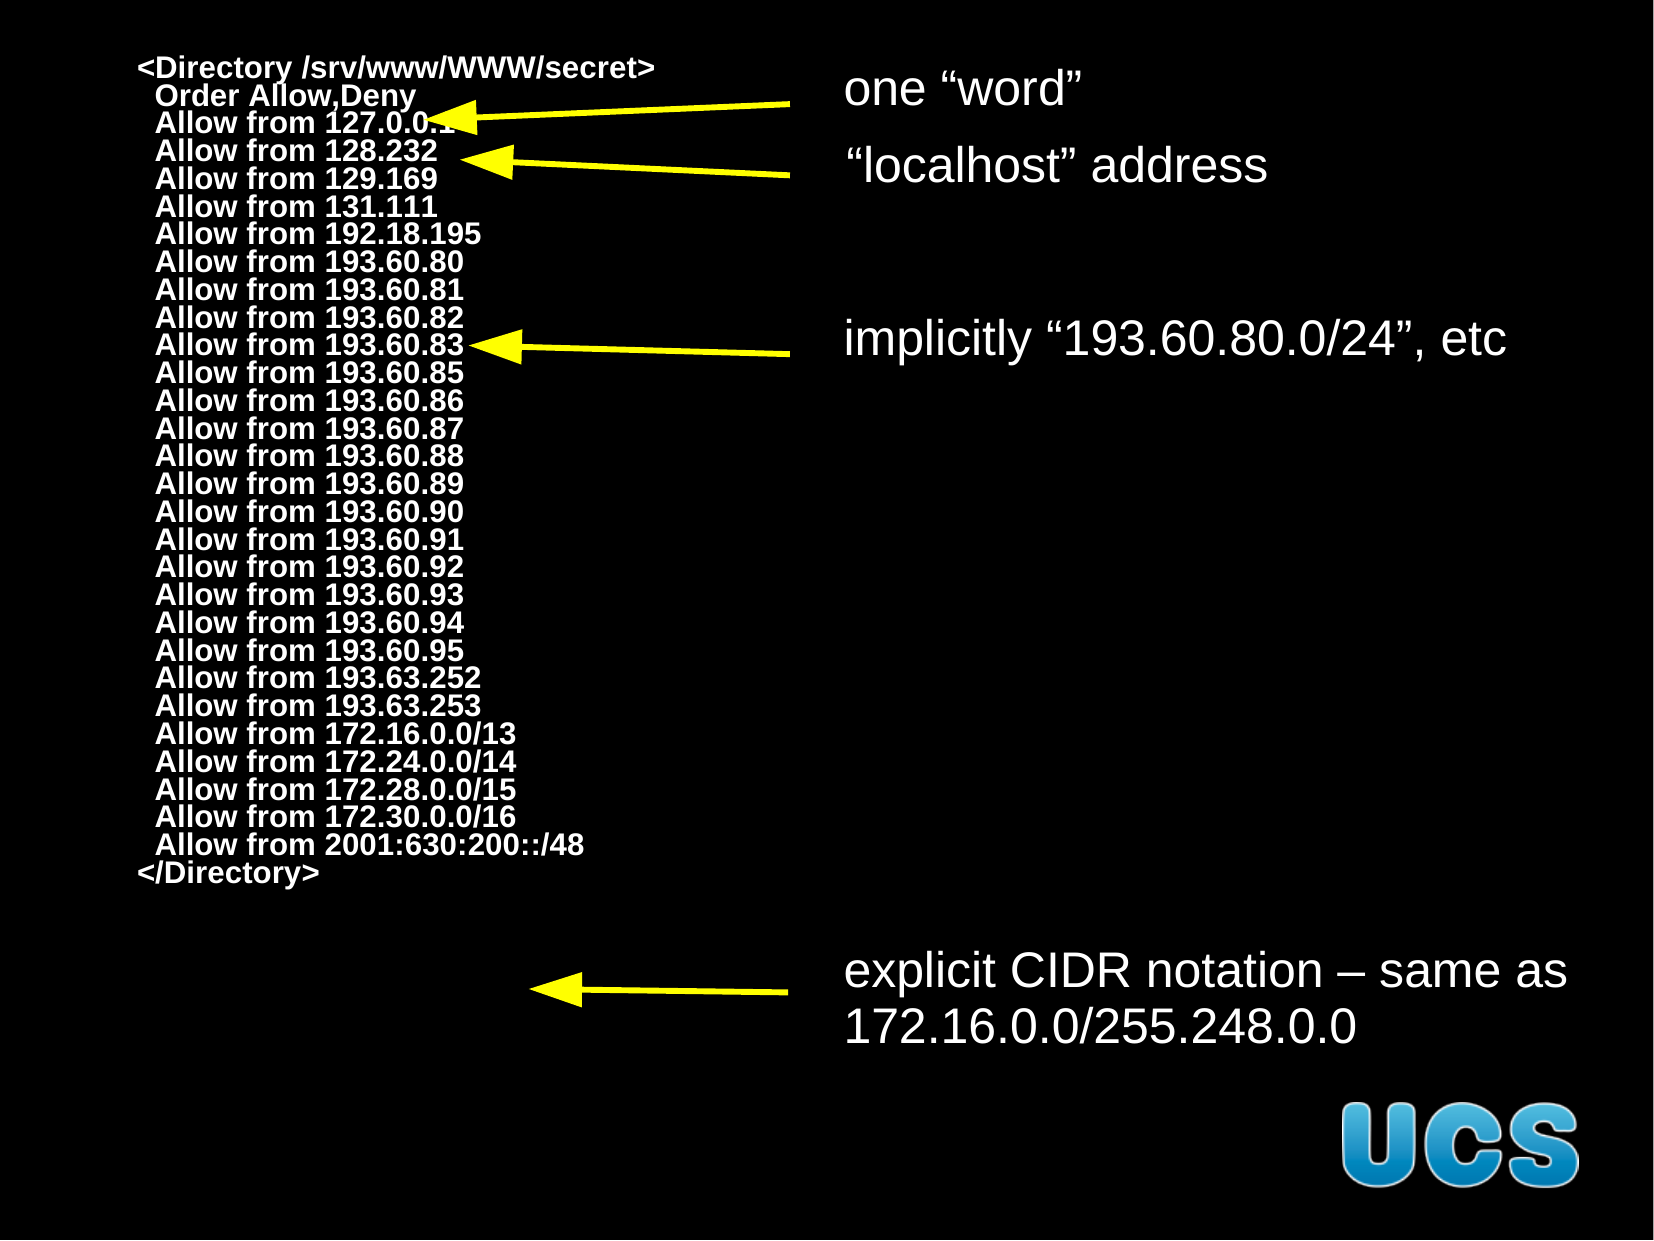

<Directory /srv/www/WWW/secret>
 Order Allow,Deny
 Allow from 127.0.0.1
 Allow from 128.232
 Allow from 129.169
 Allow from 131.111
 Allow from 192.18.195
 Allow from 193.60.80
 Allow from 193.60.81
 Allow from 193.60.82
 Allow from 193.60.83
 Allow from 193.60.85
 Allow from 193.60.86
 Allow from 193.60.87
 Allow from 193.60.88
 Allow from 193.60.89
 Allow from 193.60.90
 Allow from 193.60.91
 Allow from 193.60.92
 Allow from 193.60.93
 Allow from 193.60.94
 Allow from 193.60.95
 Allow from 193.63.252
 Allow from 193.63.253
 Allow from 172.16.0.0/13
 Allow from 172.24.0.0/14
 Allow from 172.28.0.0/15
 Allow from 172.30.0.0/16
 Allow from 2001:630:200::/48
</Directory>
one “word”
“localhost” address
implicitly “193.60.80.0/24”, etc
explicit CIDR notation – same as 172.16.0.0/255.248.0.0